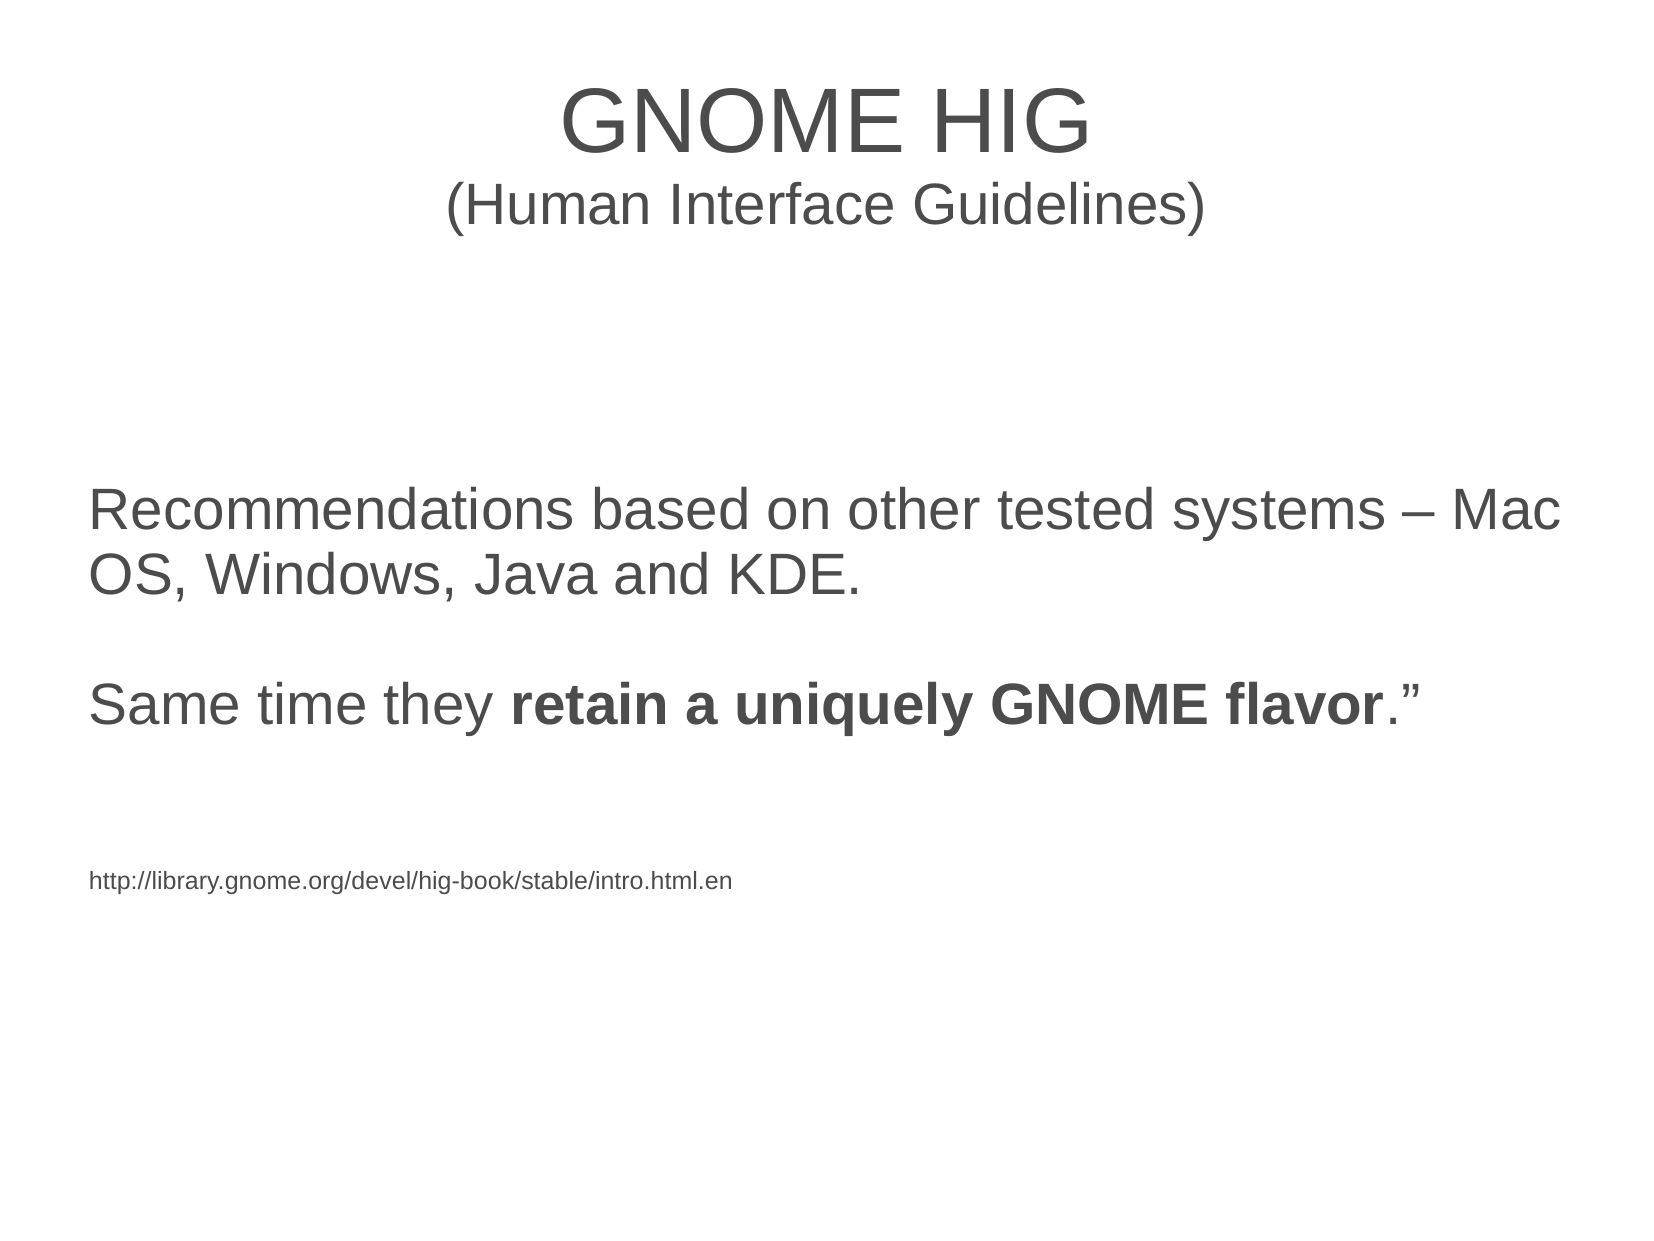

# GNOME HIG (Human Interface Guidelines)
Recommendations based on other tested systems – Mac OS, Windows, Java and KDE.
Same time they retain a uniquely GNOME flavor.”
http://library.gnome.org/devel/hig-book/stable/intro.html.en